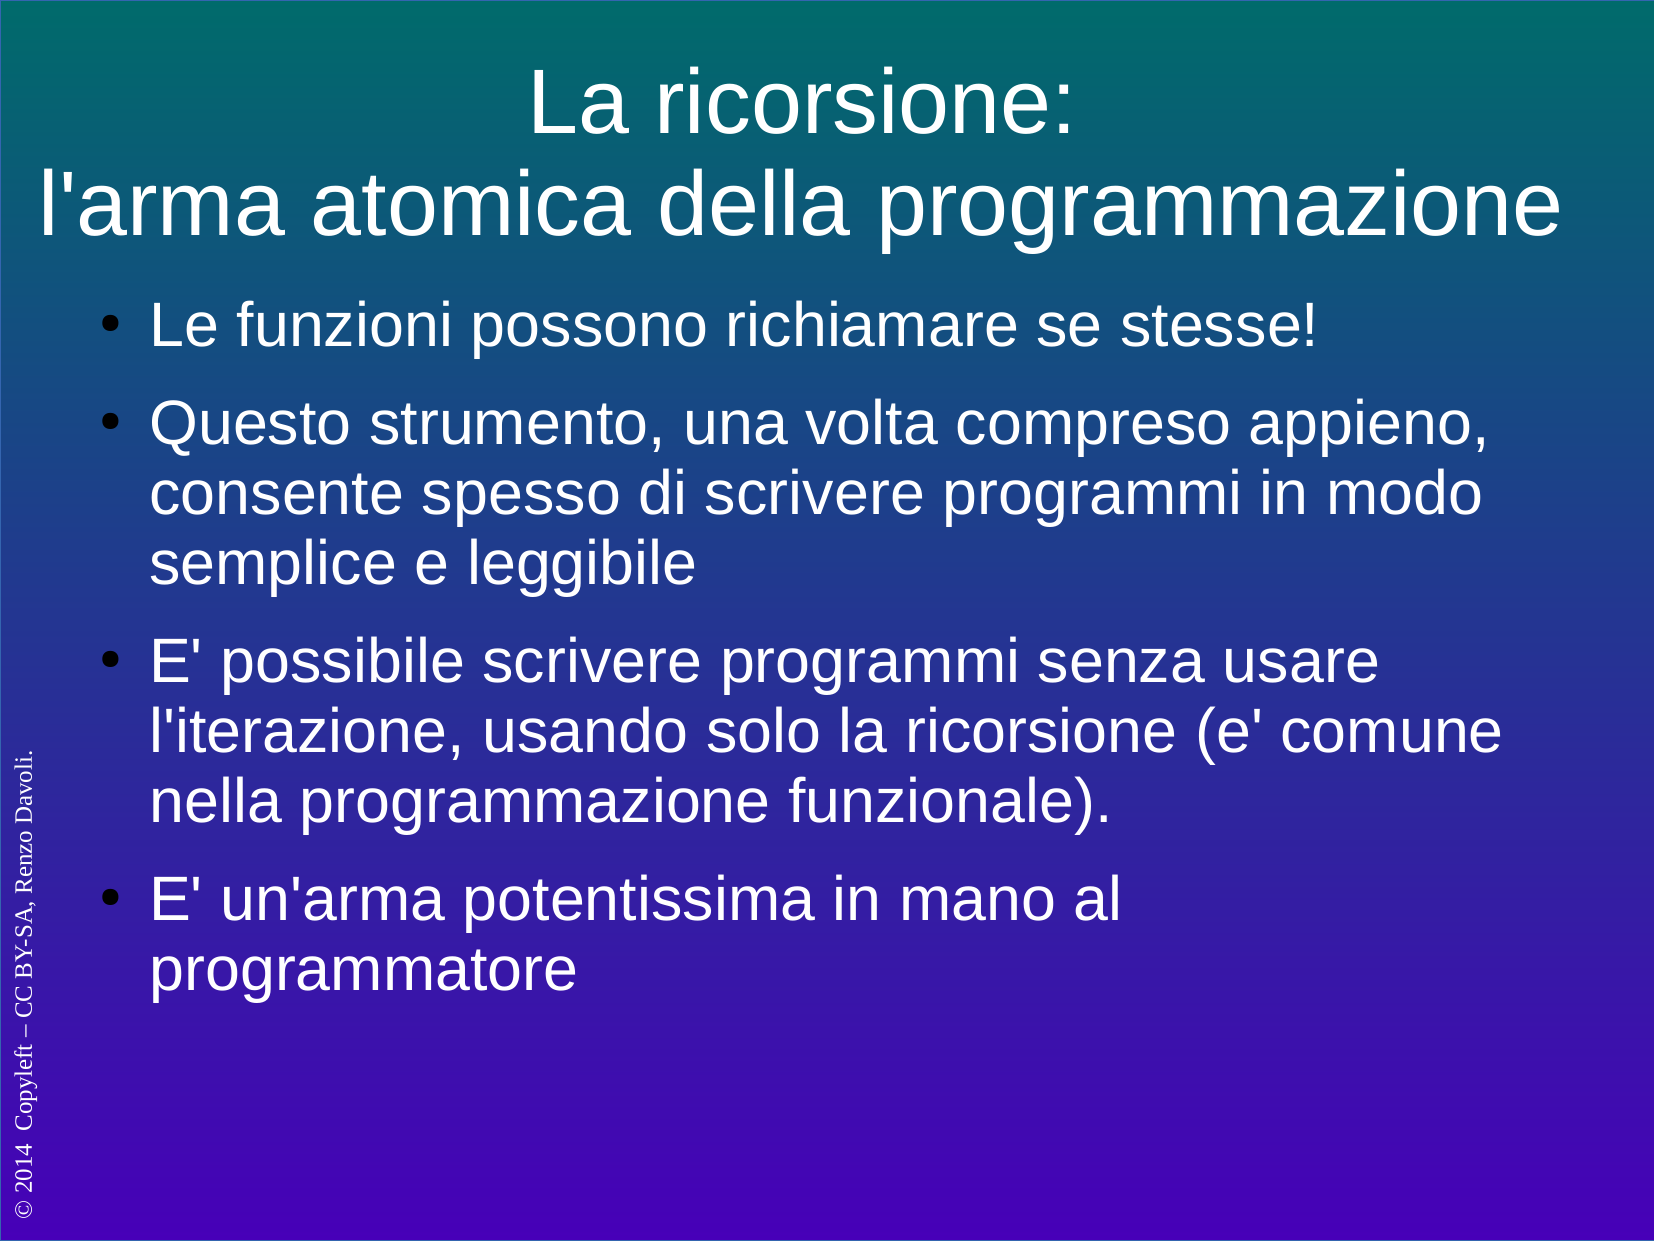

# La ricorsione: l'arma atomica della programmazione
Le funzioni possono richiamare se stesse!
Questo strumento, una volta compreso appieno, consente spesso di scrivere programmi in modo semplice e leggibile
E' possibile scrivere programmi senza usare l'iterazione, usando solo la ricorsione (e' comune nella programmazione funzionale).
E' un'arma potentissima in mano al programmatore